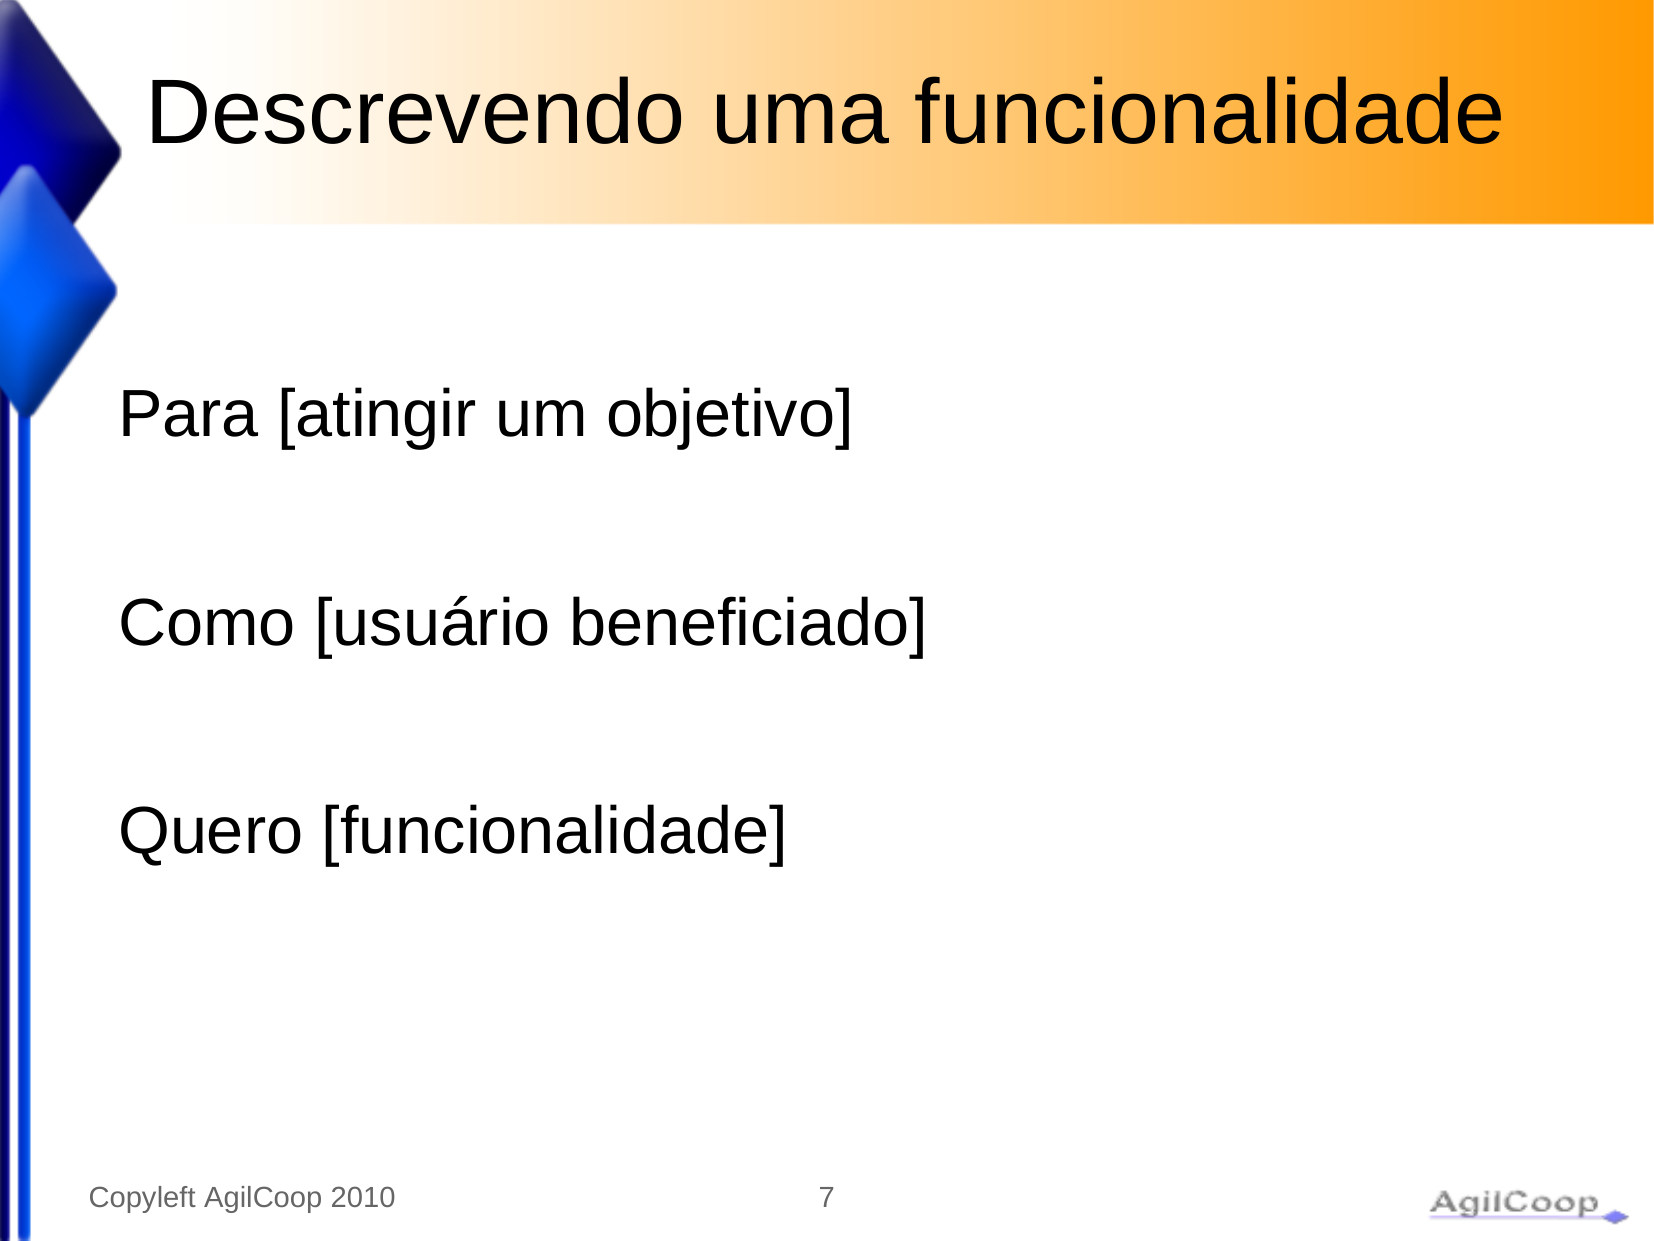

# Descrevendo uma funcionalidade
Para [atingir um objetivo]
Como [usuário beneficiado]
Quero [funcionalidade]
Copyleft AgilCoop 2010
7